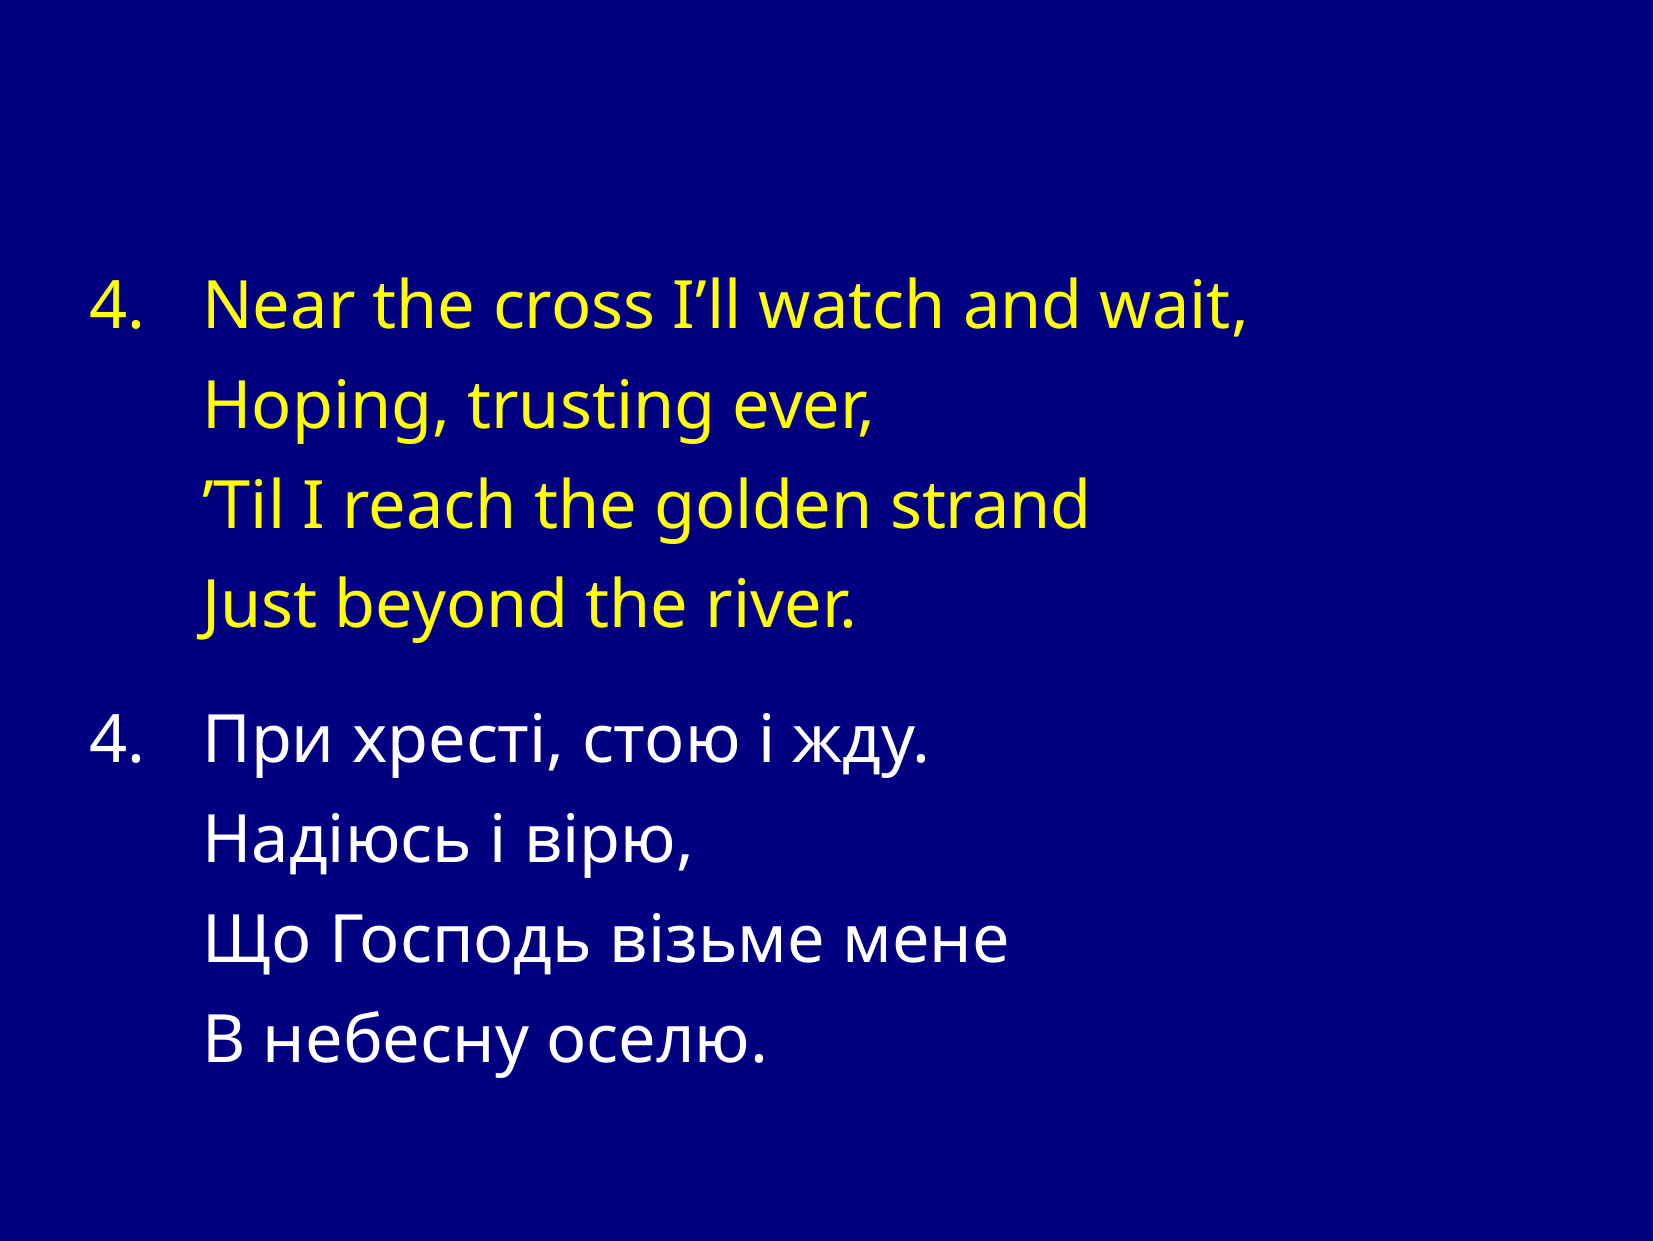

4.	Near the cross I’ll watch and wait,
	Hoping, trusting ever,
	’Til I reach the golden strand
	Just beyond the river.
4.	При хресті, стою і жду.
	Надіюсь і вірю,
	Що Господь візьме мене
	В небесну оселю.